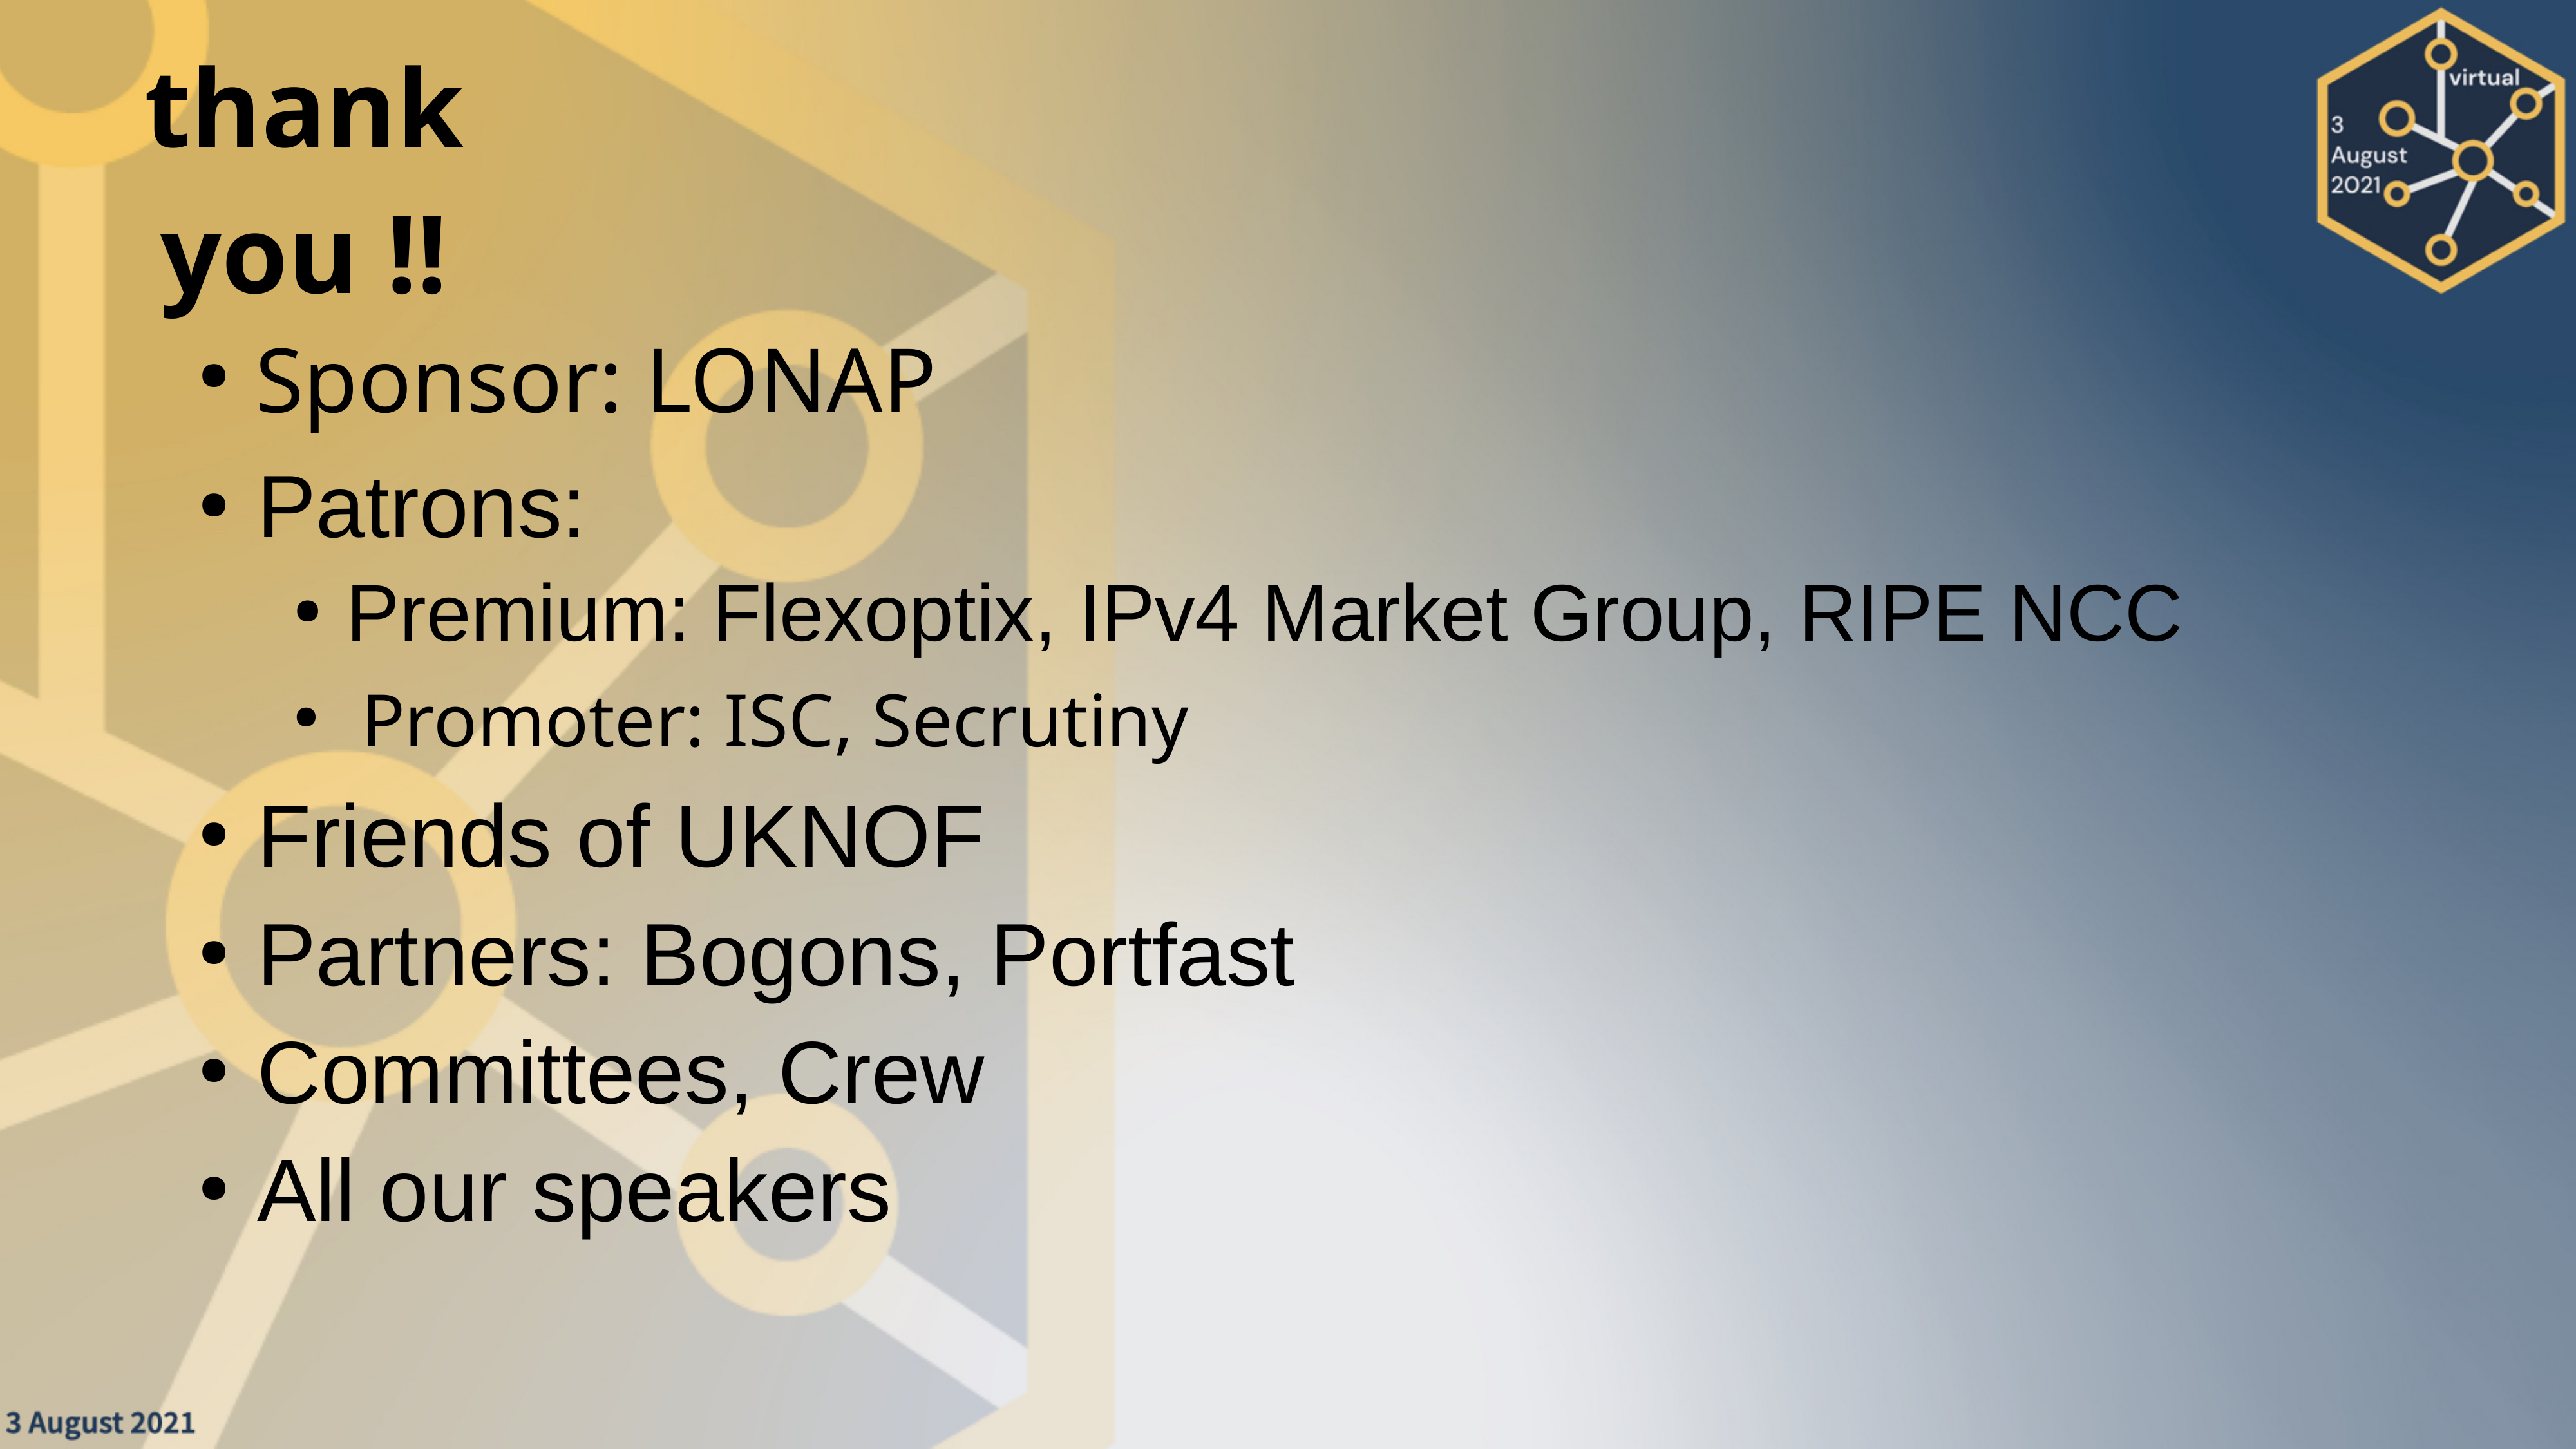

# thank you !!
 Sponsor: LONAP
 Patrons:
 Premium: Flexoptix, IPv4 Market Group, RIPE NCC
 Promoter: ISC, Secrutiny
 Friends of UKNOF
 Partners: Bogons, Portfast
 Committees, Crew
 All our speakers